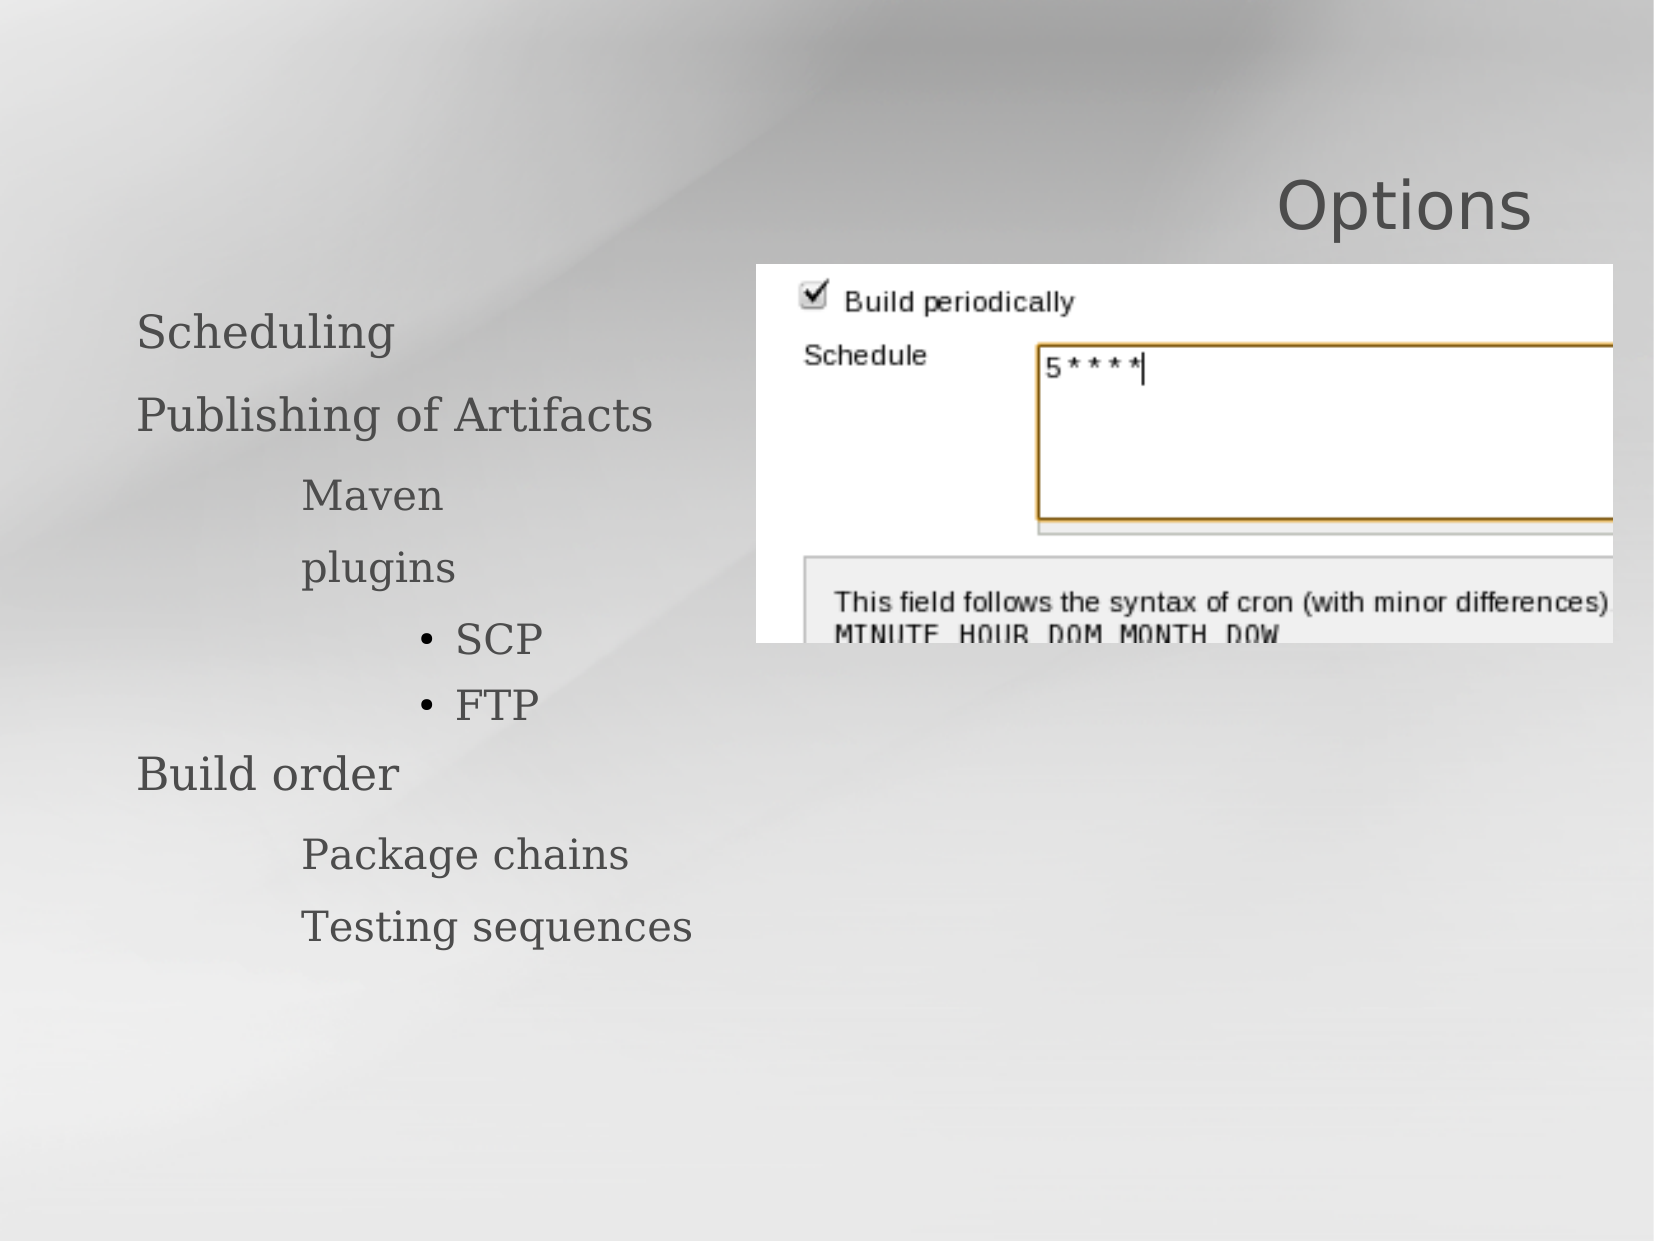

# Options
Scheduling
Publishing of Artifacts
Maven
plugins
SCP
FTP
Build order
Package chains
Testing sequences